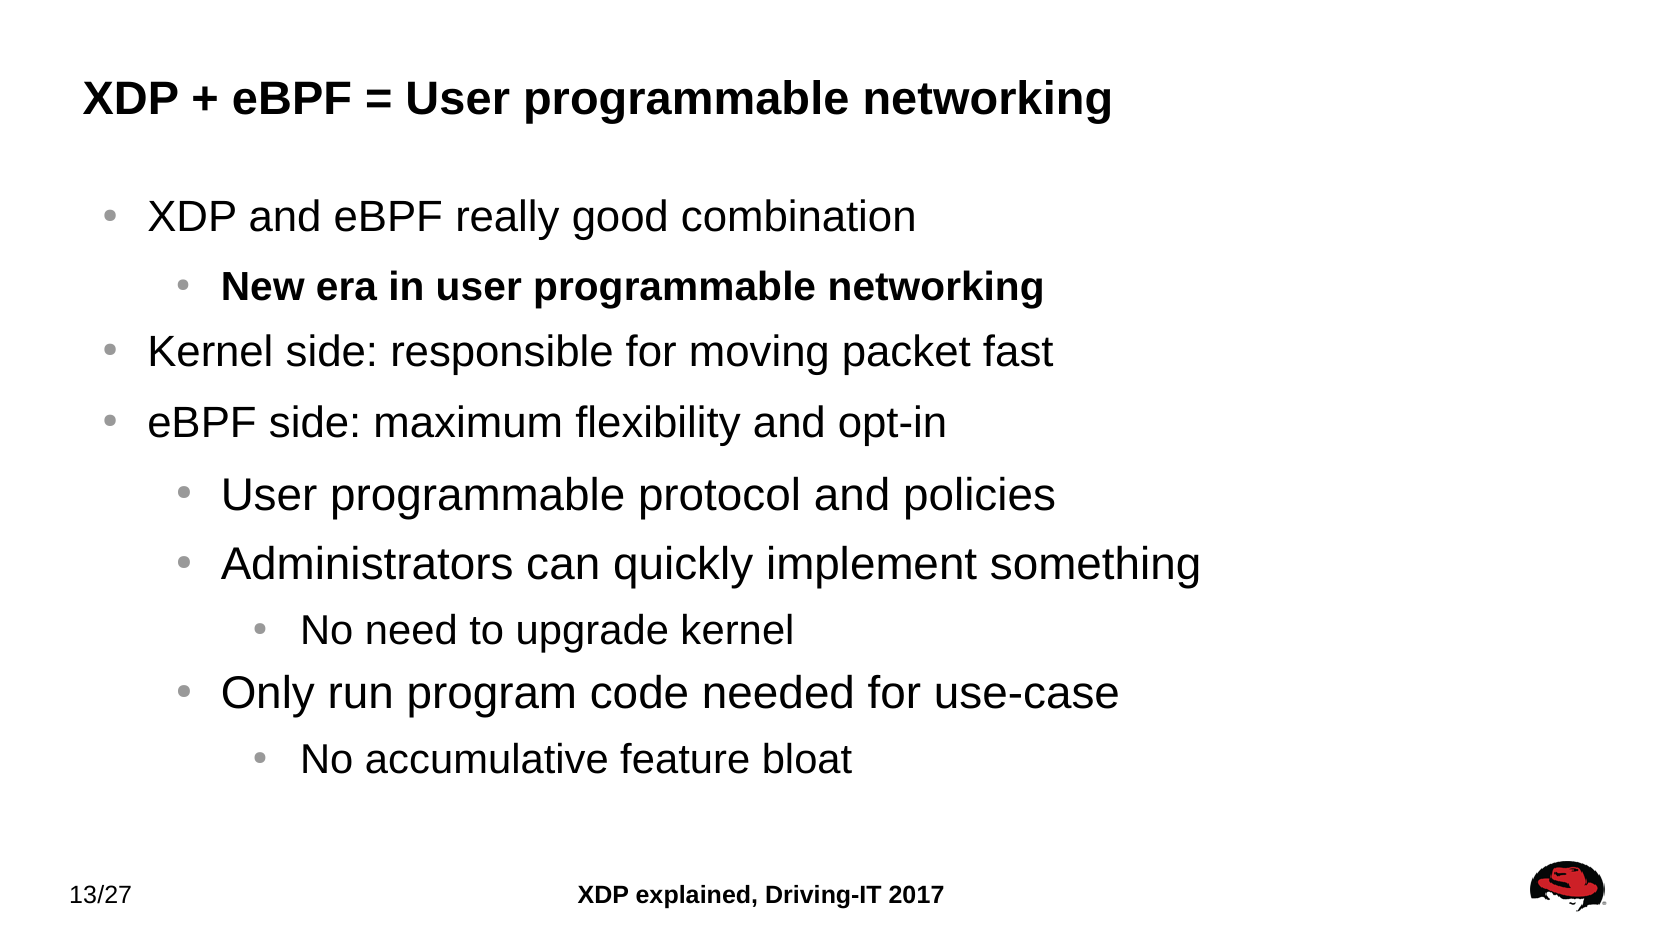

# XDP + eBPF = User programmable networking
XDP and eBPF really good combination
New era in user programmable networking
Kernel side: responsible for moving packet fast
eBPF side: maximum flexibility and opt-in
User programmable protocol and policies
Administrators can quickly implement something
No need to upgrade kernel
Only run program code needed for use-case
No accumulative feature bloat